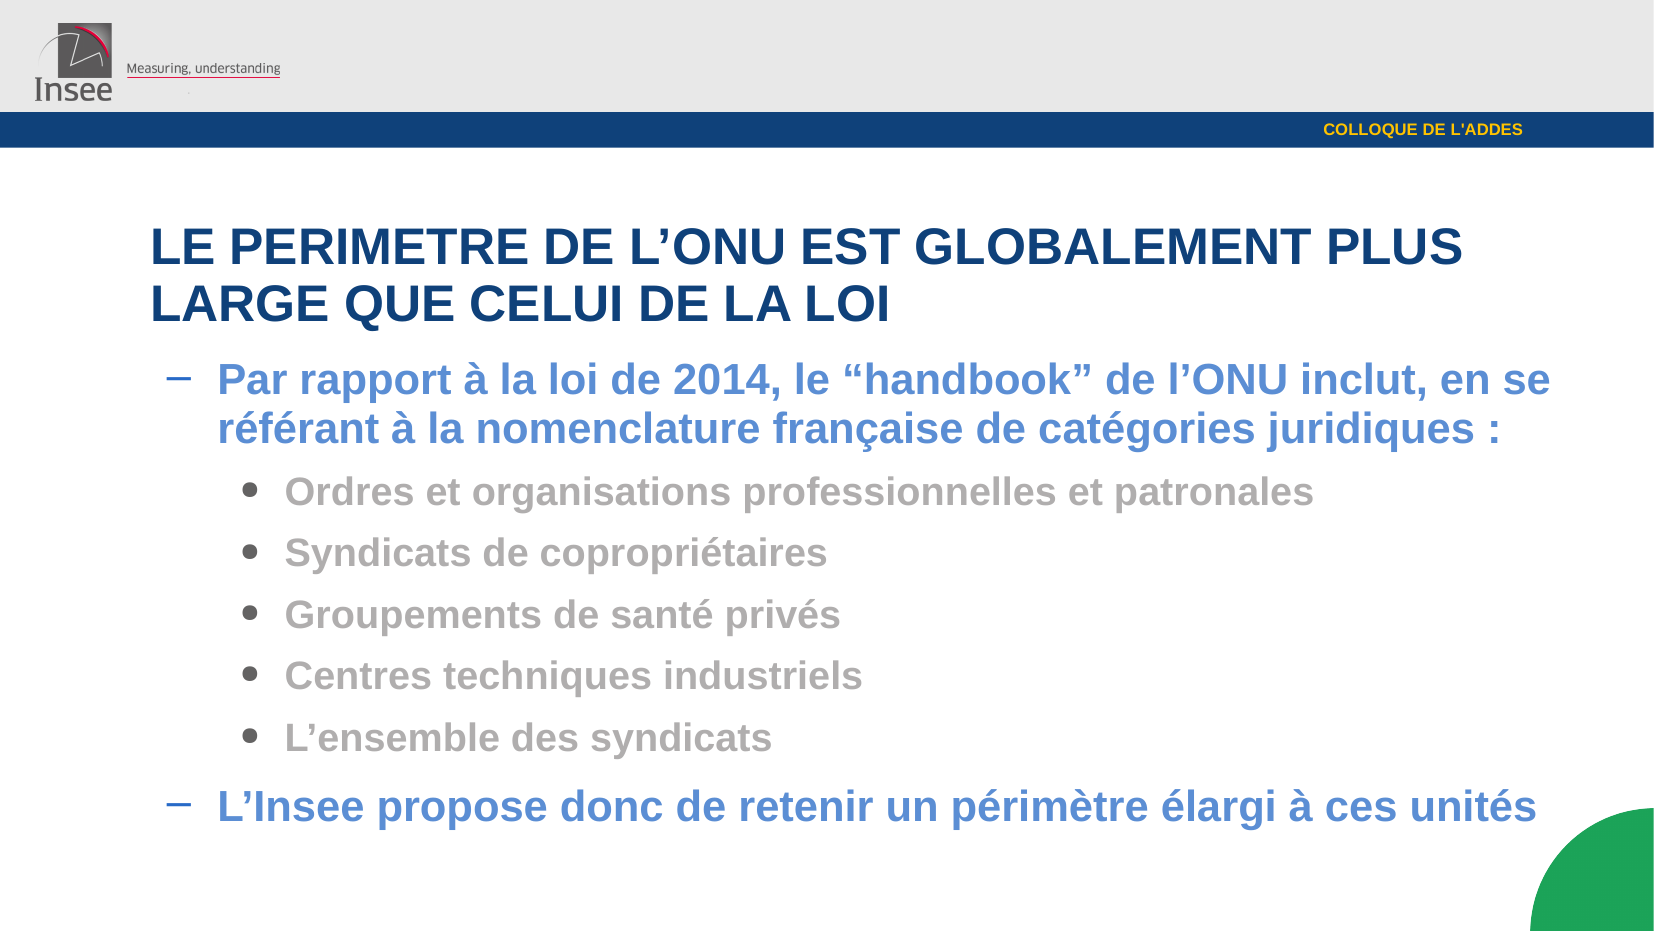

#
Colloque de l'ADDES
Le Perimetre de l’onu est globalement plus large que celui de la loi
Par rapport à la loi de 2014, le “handbook” de l’ONU inclut, en se référant à la nomenclature française de catégories juridiques :
Ordres et organisations professionnelles et patronales
Syndicats de copropriétaires
Groupements de santé privés
Centres techniques industriels
L’ensemble des syndicats
L’Insee propose donc de retenir un périmètre élargi à ces unités